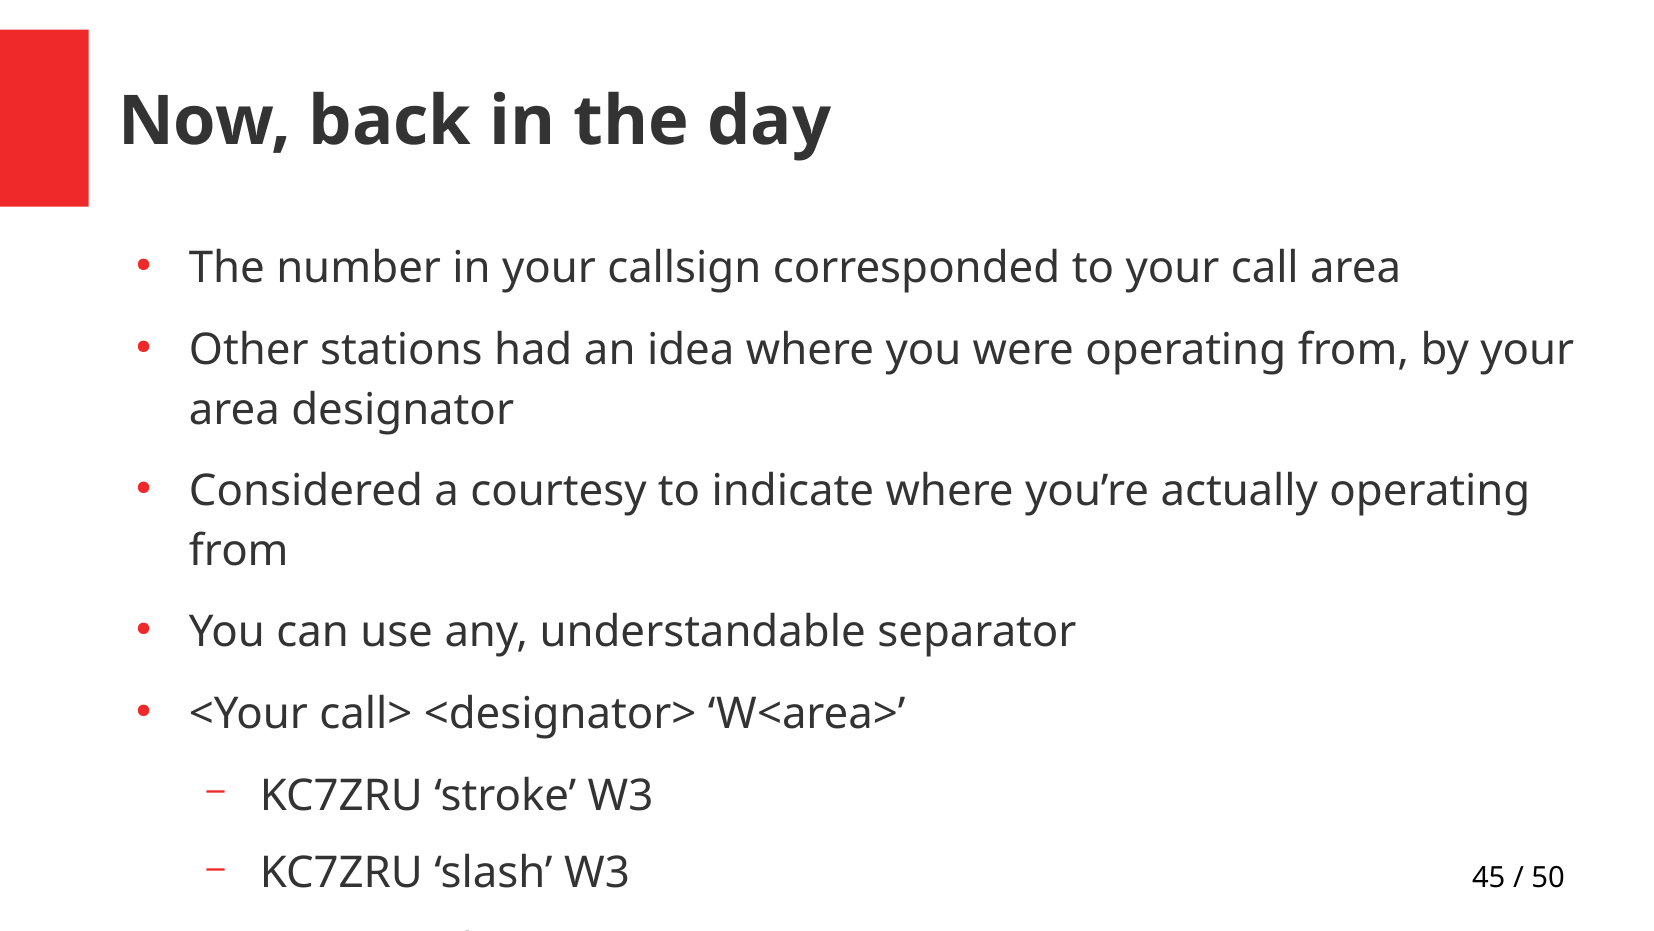

# Now, back in the day
The number in your callsign corresponded to your call area
Other stations had an idea where you were operating from, by your area designator
Considered a courtesy to indicate where you’re actually operating from
You can use any, understandable separator
<Your call> <designator> ‘W<area>’
KC7ZRU ‘stroke’ W3
KC7ZRU ‘slash’ W3
KC7ZRU ‘slant’ W3
45